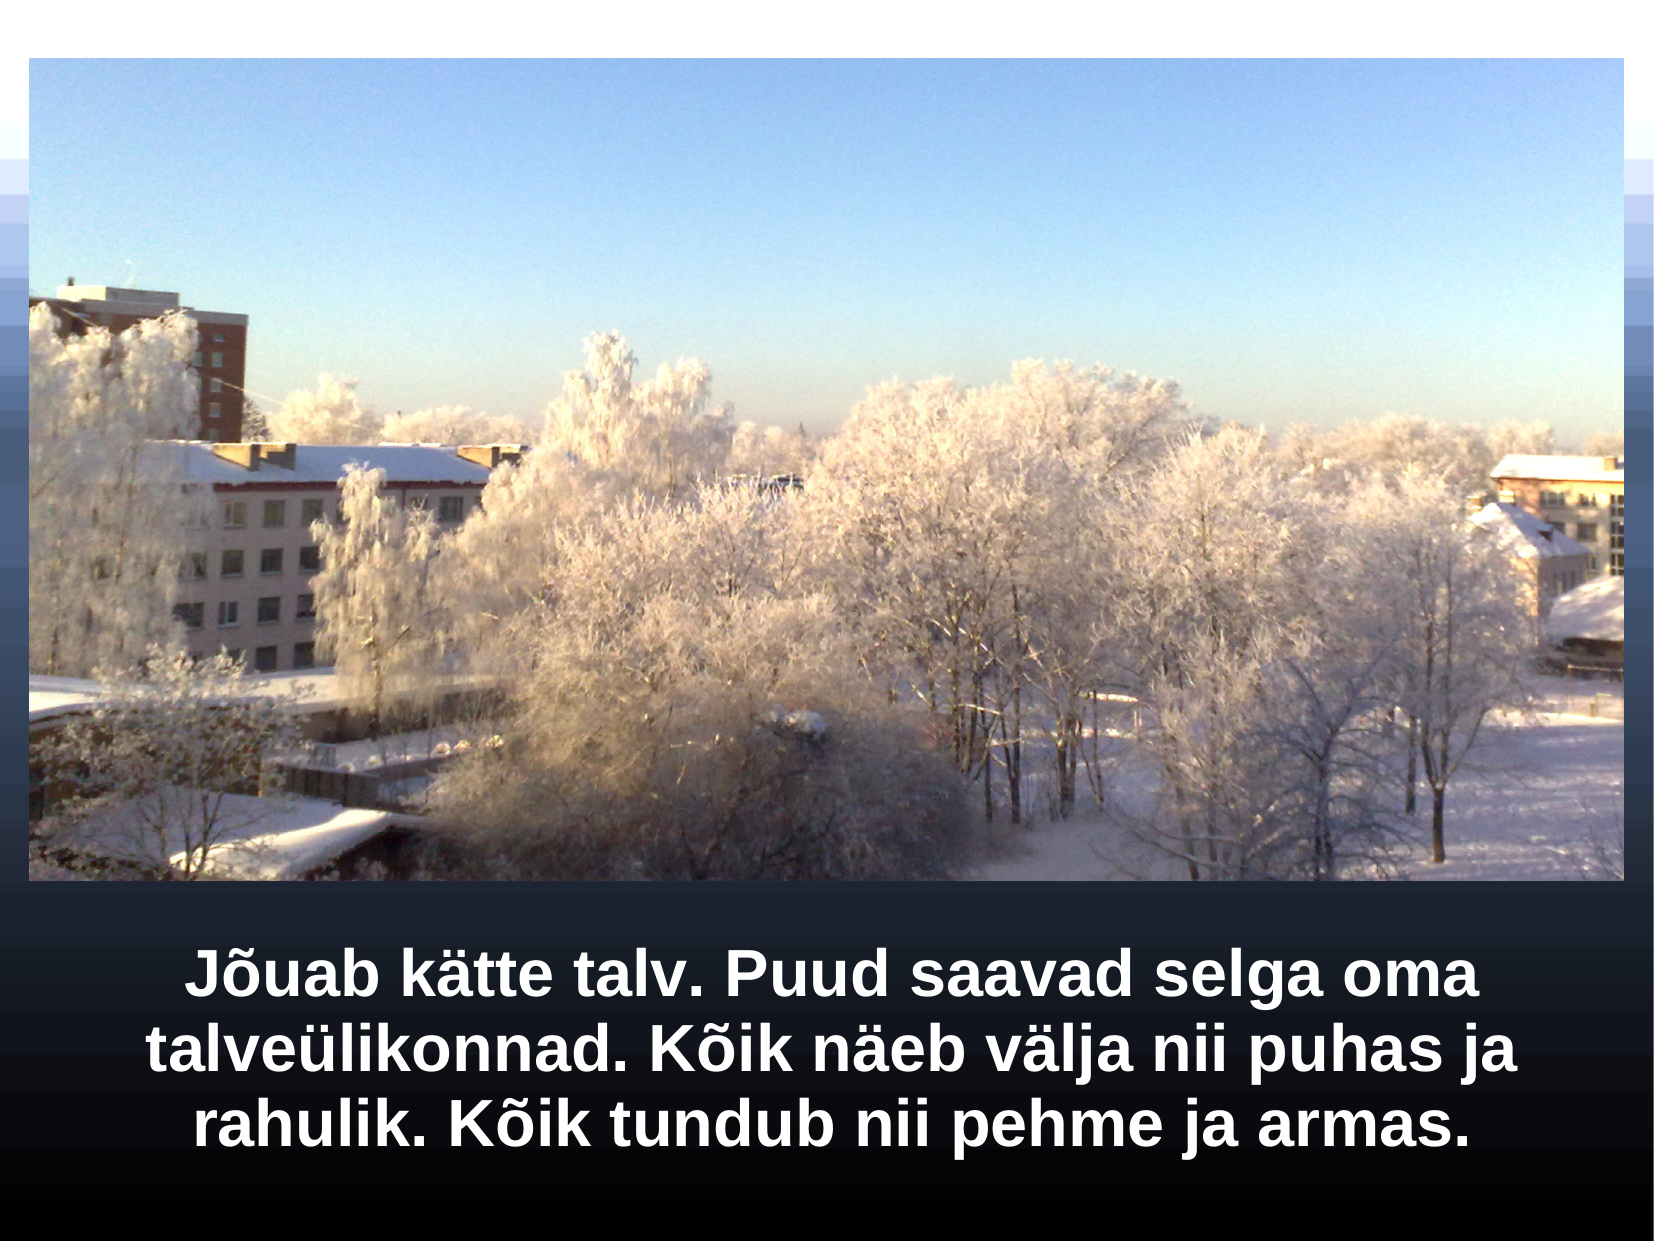

# Jõuab kätte talv. Puud saavad selga oma talveülikonnad. Kõik näeb välja nii puhas ja rahulik. Kõik tundub nii pehme ja armas.